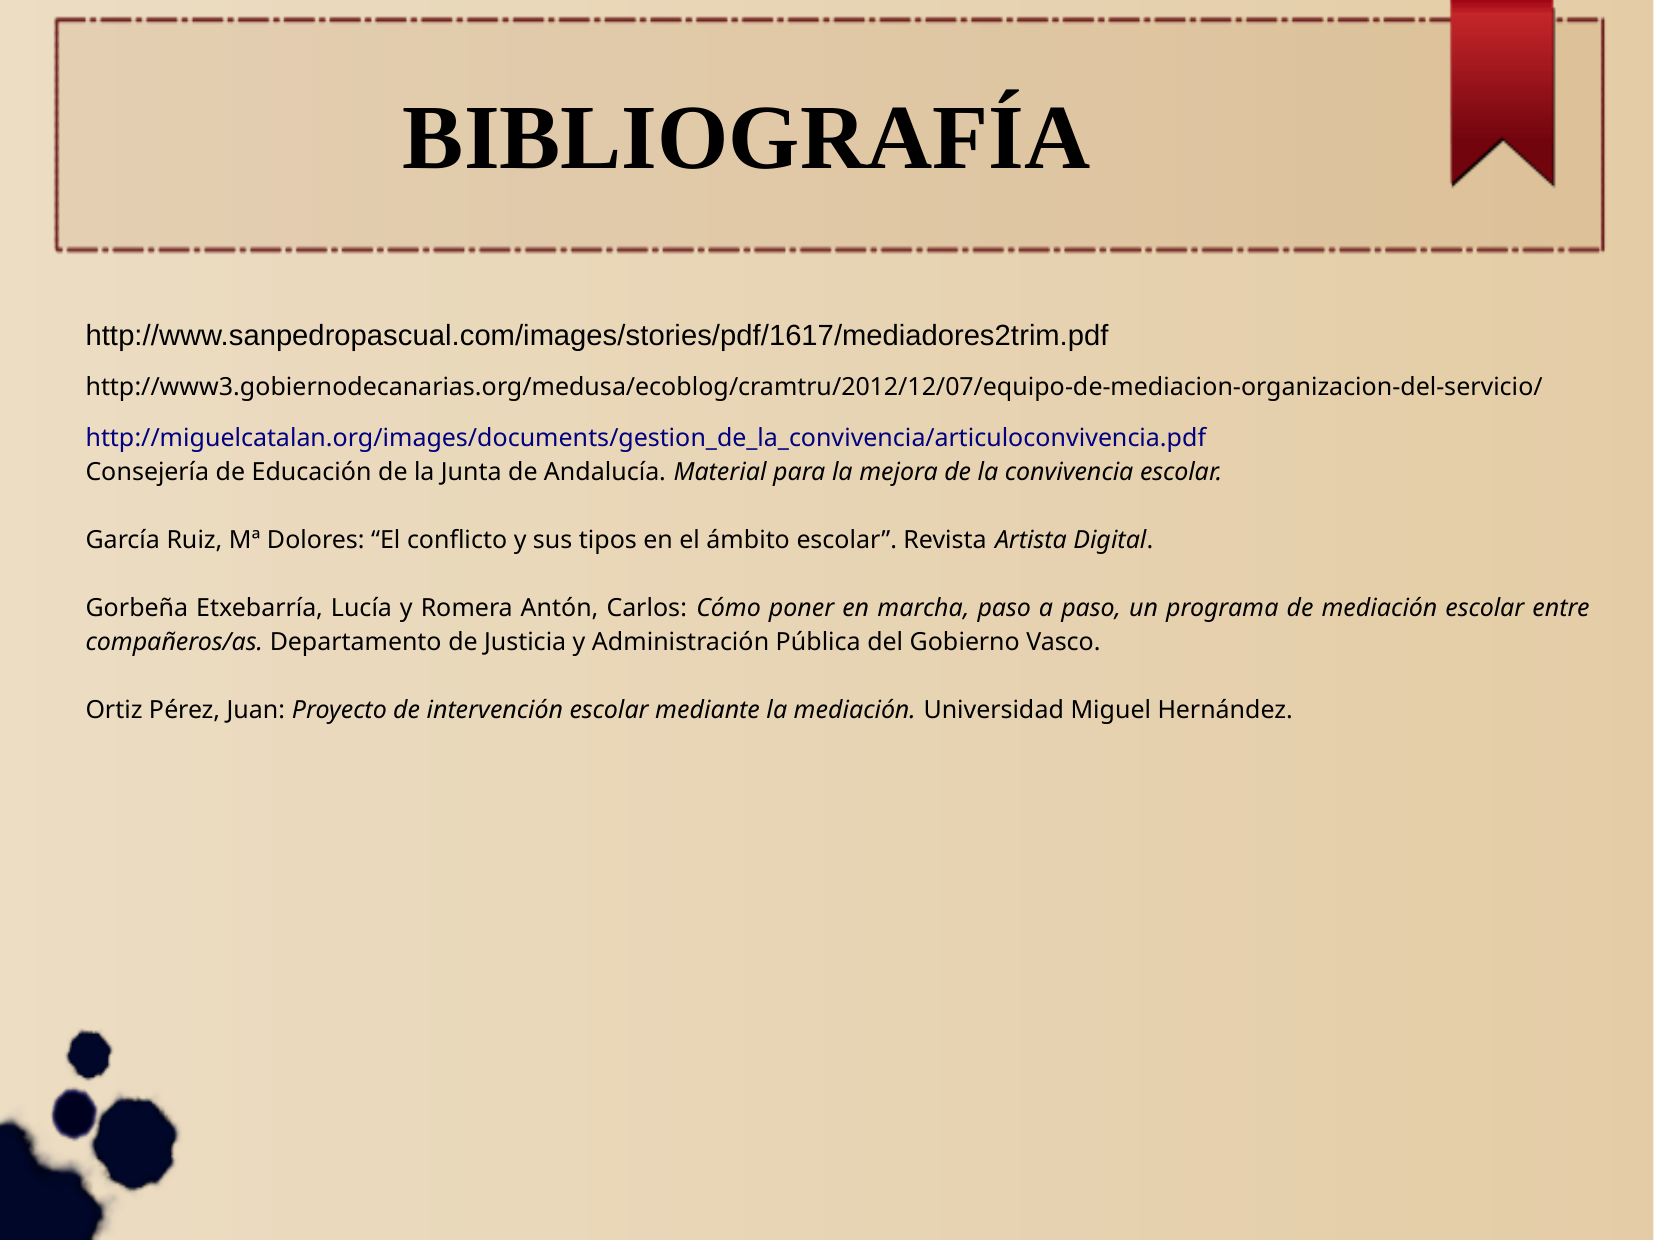

# BIBLIOGRAFÍA
http://www.sanpedropascual.com/images/stories/pdf/1617/mediadores2trim.pdf
http://www3.gobiernodecanarias.org/medusa/ecoblog/cramtru/2012/12/07/equipo-de-mediacion-organizacion-del-servicio/
http://miguelcatalan.org/images/documents/gestion_de_la_convivencia/articuloconvivencia.pdf
Consejería de Educación de la Junta de Andalucía. Material para la mejora de la convivencia escolar.
García Ruiz, Mª Dolores: “El conflicto y sus tipos en el ámbito escolar”. Revista Artista Digital.
Gorbeña Etxebarría, Lucía y Romera Antón, Carlos: Cómo poner en marcha, paso a paso, un programa de mediación escolar entre compañeros/as. Departamento de Justicia y Administración Pública del Gobierno Vasco.
Ortiz Pérez, Juan: Proyecto de intervención escolar mediante la mediación. Universidad Miguel Hernández.